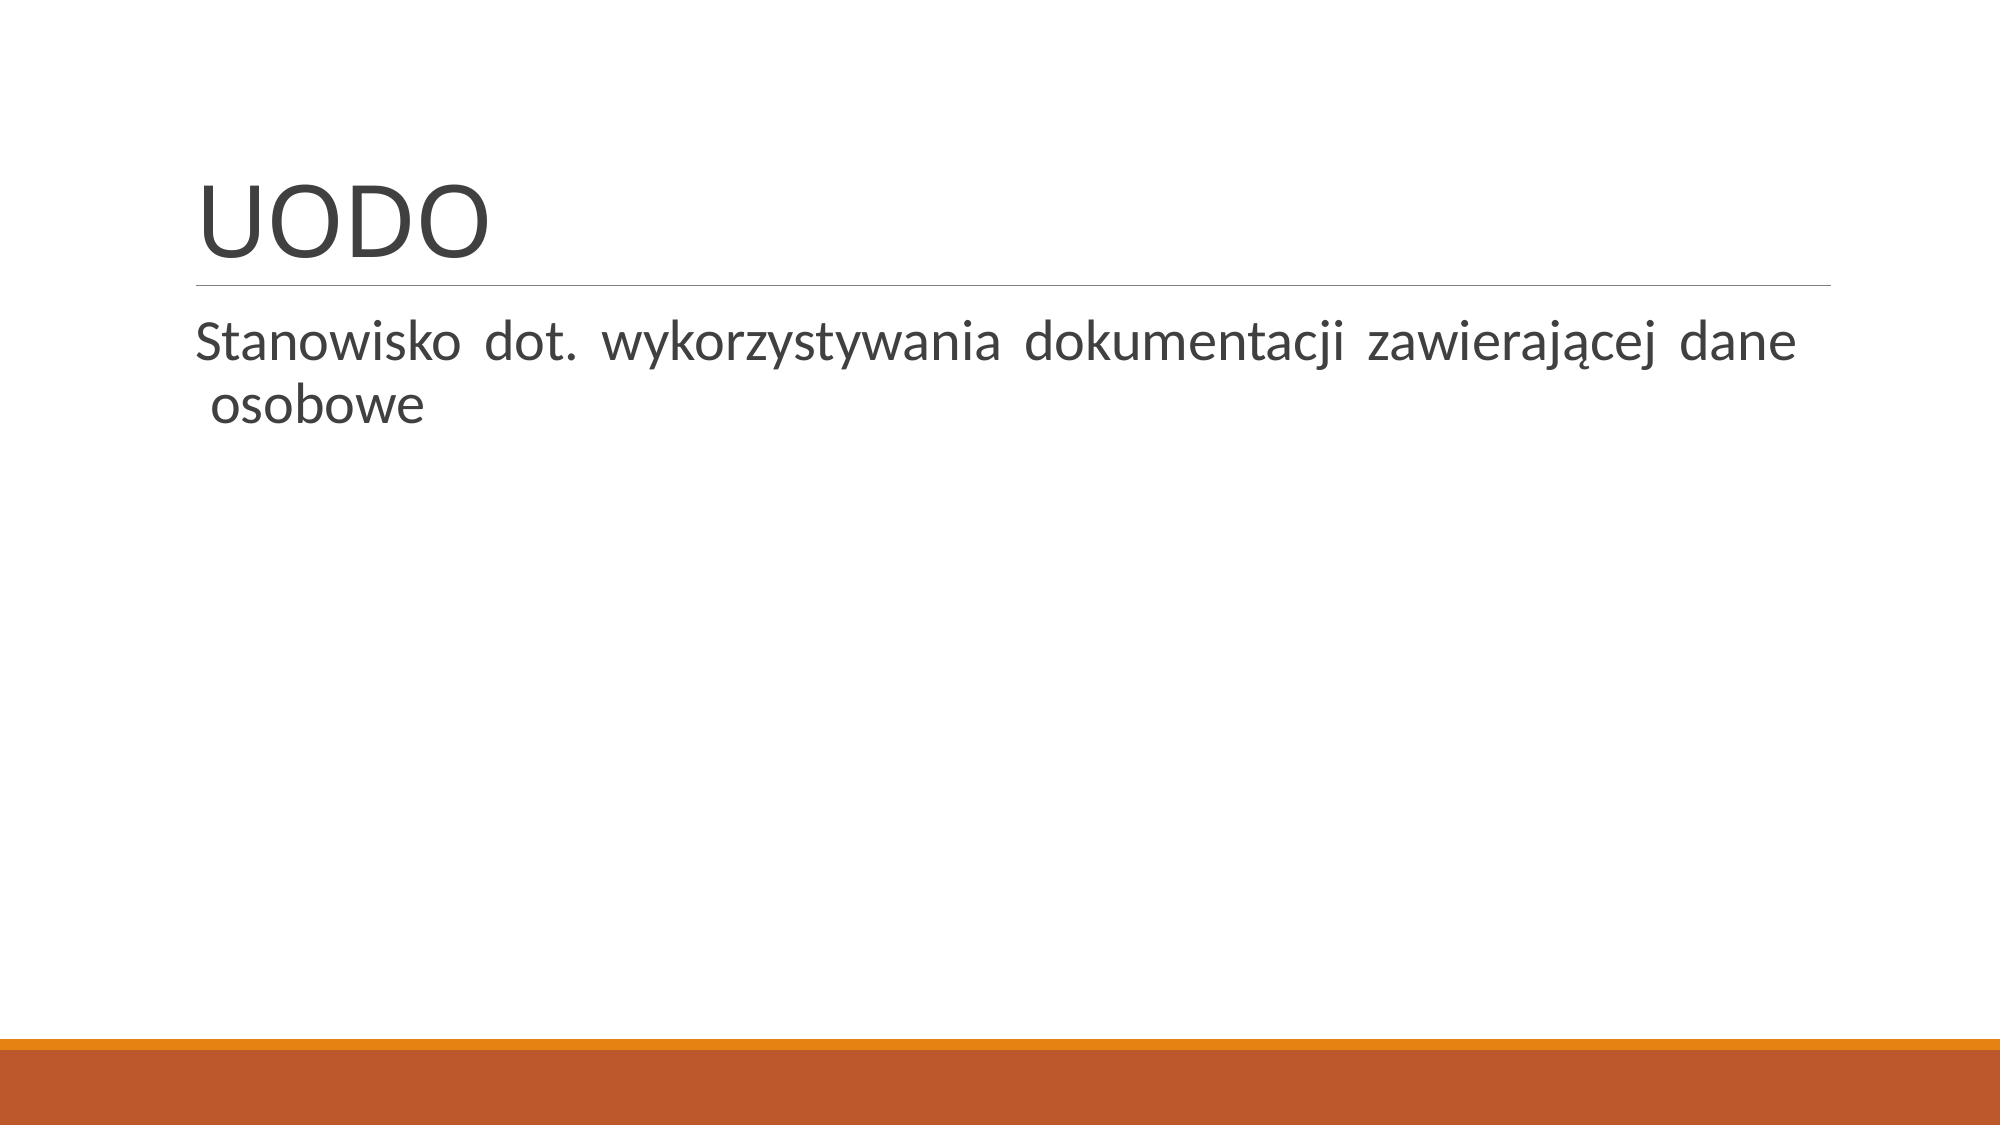

# UODO
Stanowisko dot. wykorzystywania dokumentacji zawierającej dane osobowe